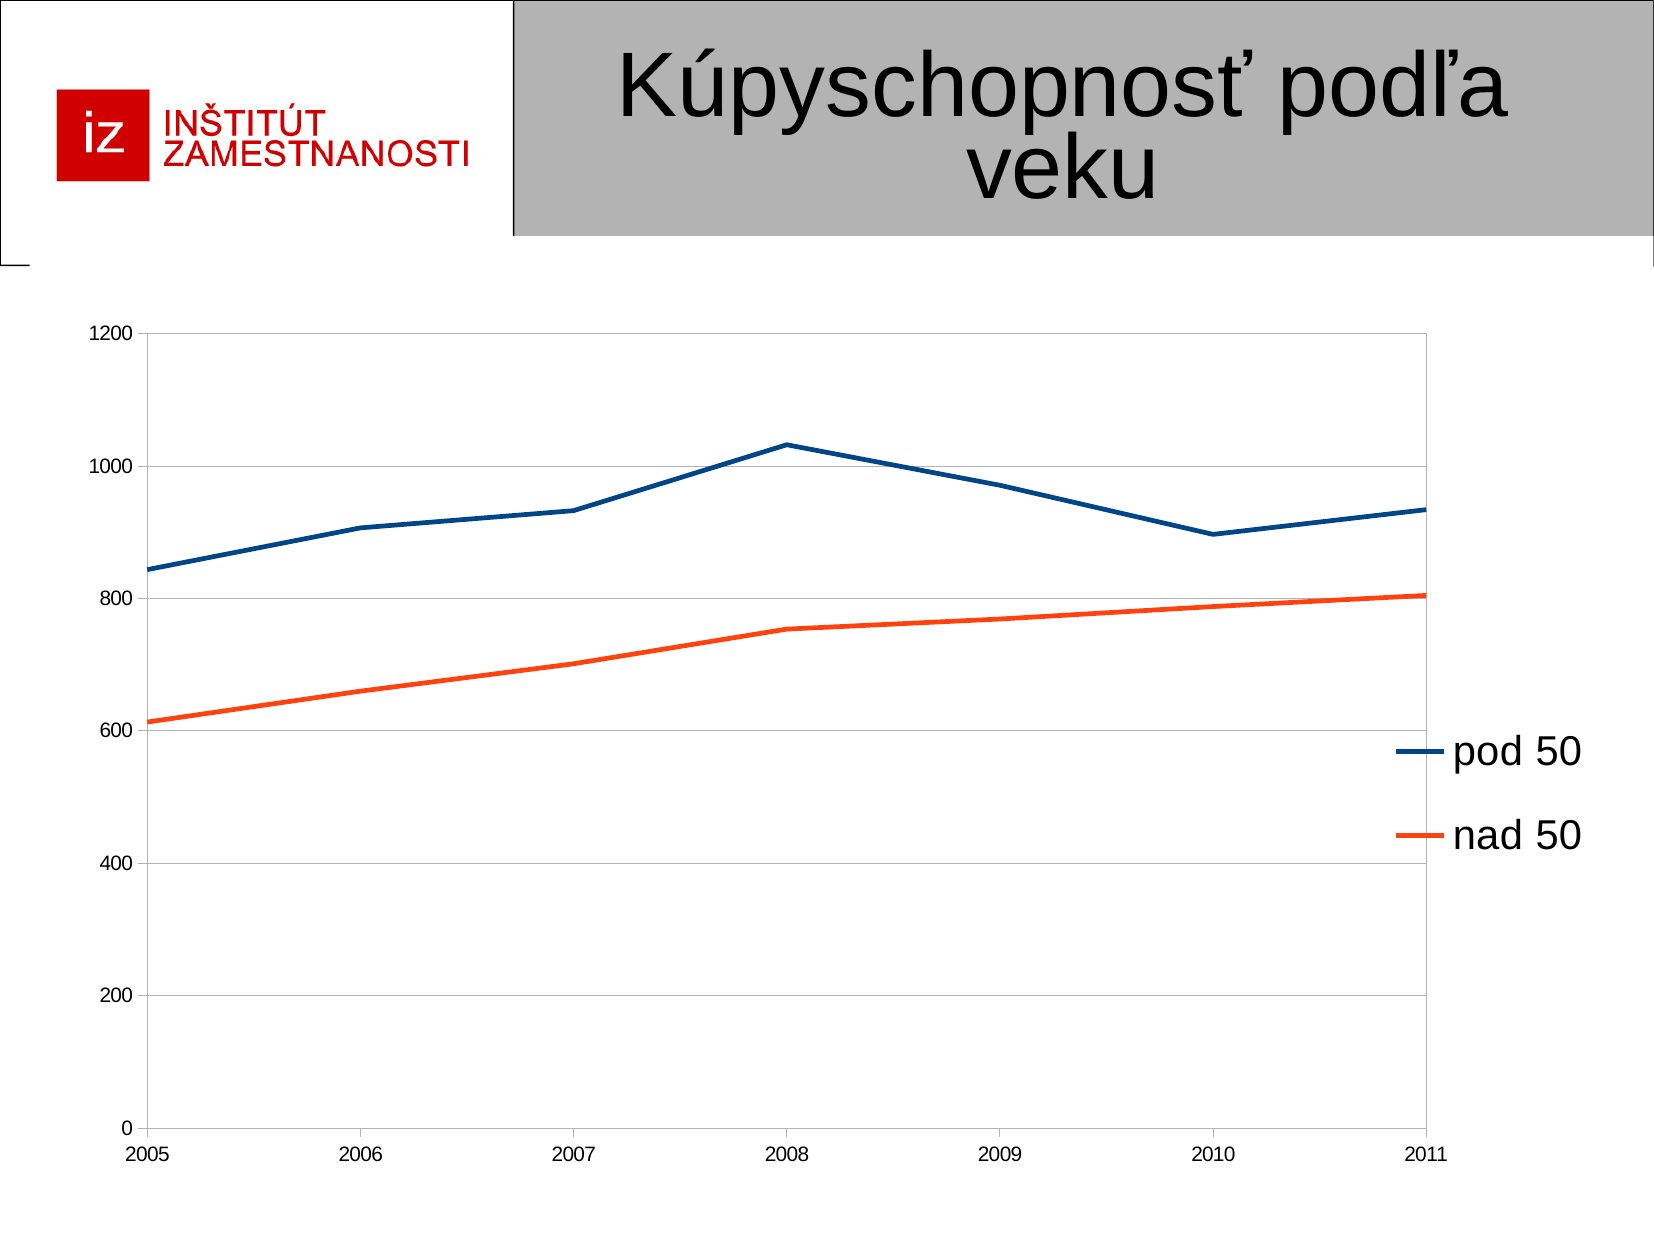

# Kúpyschopnosť podľa veku
### Chart
| Category | pod 50 | nad 50 |
|---|---|---|
| 2005 | 843.596 | 613.318 |
| 2006 | 906.727 | 659.965 |
| 2007 | 932.72 | 701.388 |
| 2008 | 1032.348 | 753.776 |
| 2009 | 971.071 | 769.035 |
| 2010 | 896.882 | 787.852 |
| 2011 | 934.234 | 804.725 |